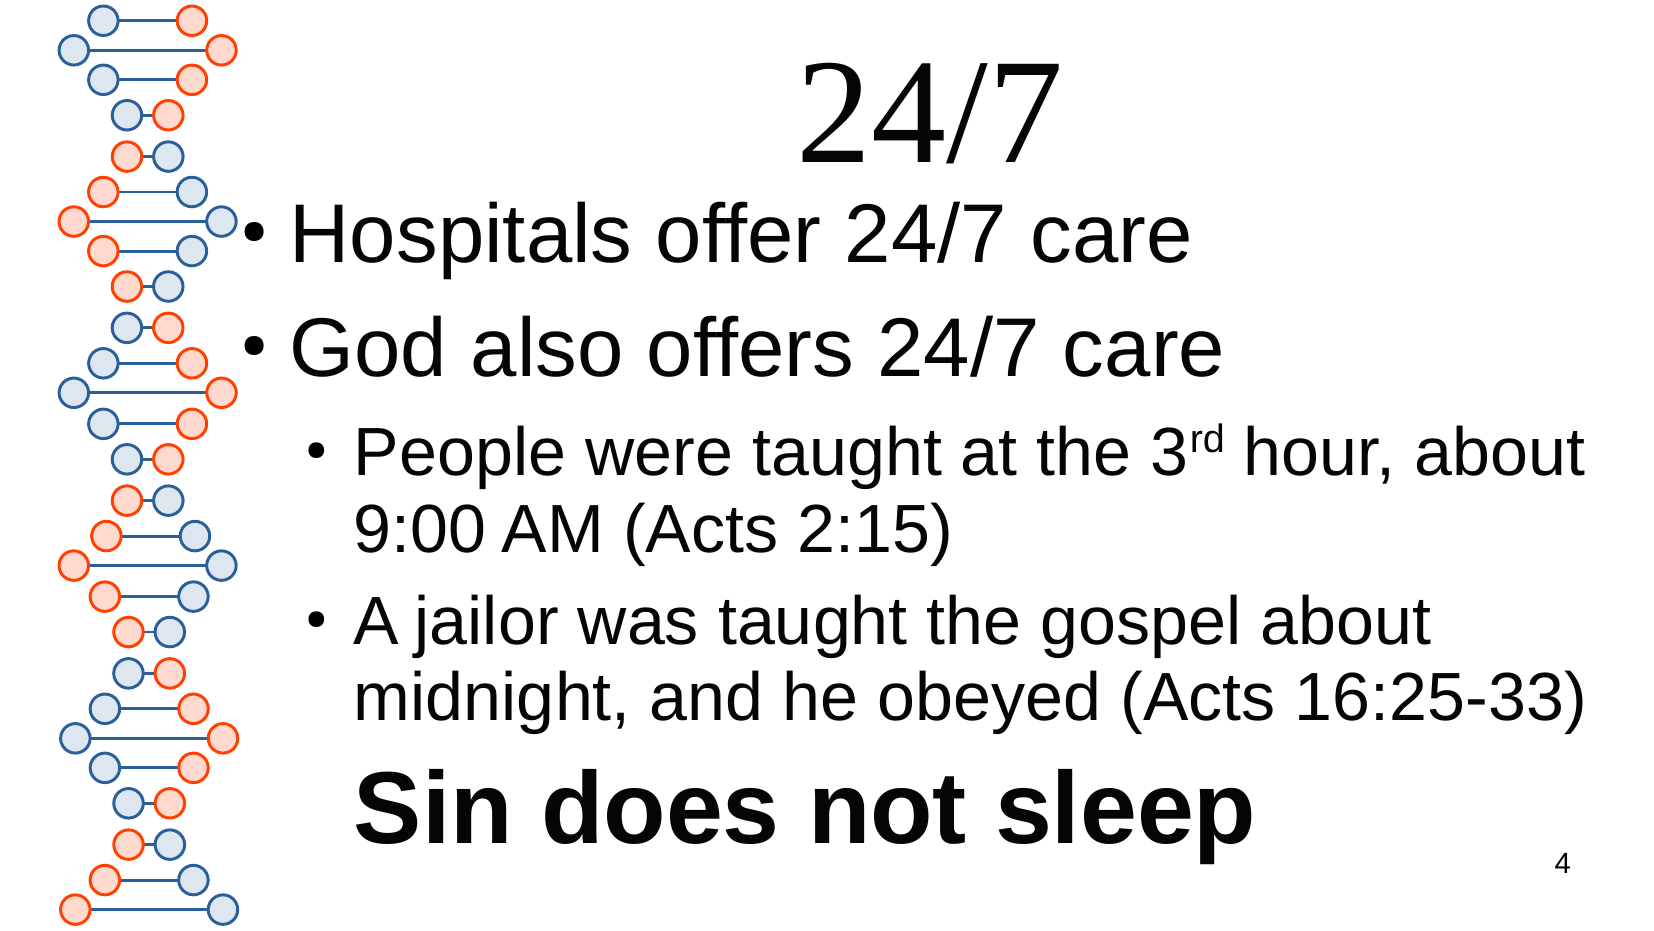

# 24/7
Hospitals offer 24/7 care
God also offers 24/7 care
People were taught at the 3rd hour, about 9:00 AM (Acts 2:15)
A jailor was taught the gospel about midnight, and he obeyed (Acts 16:25-33)
Sin does not sleep
4